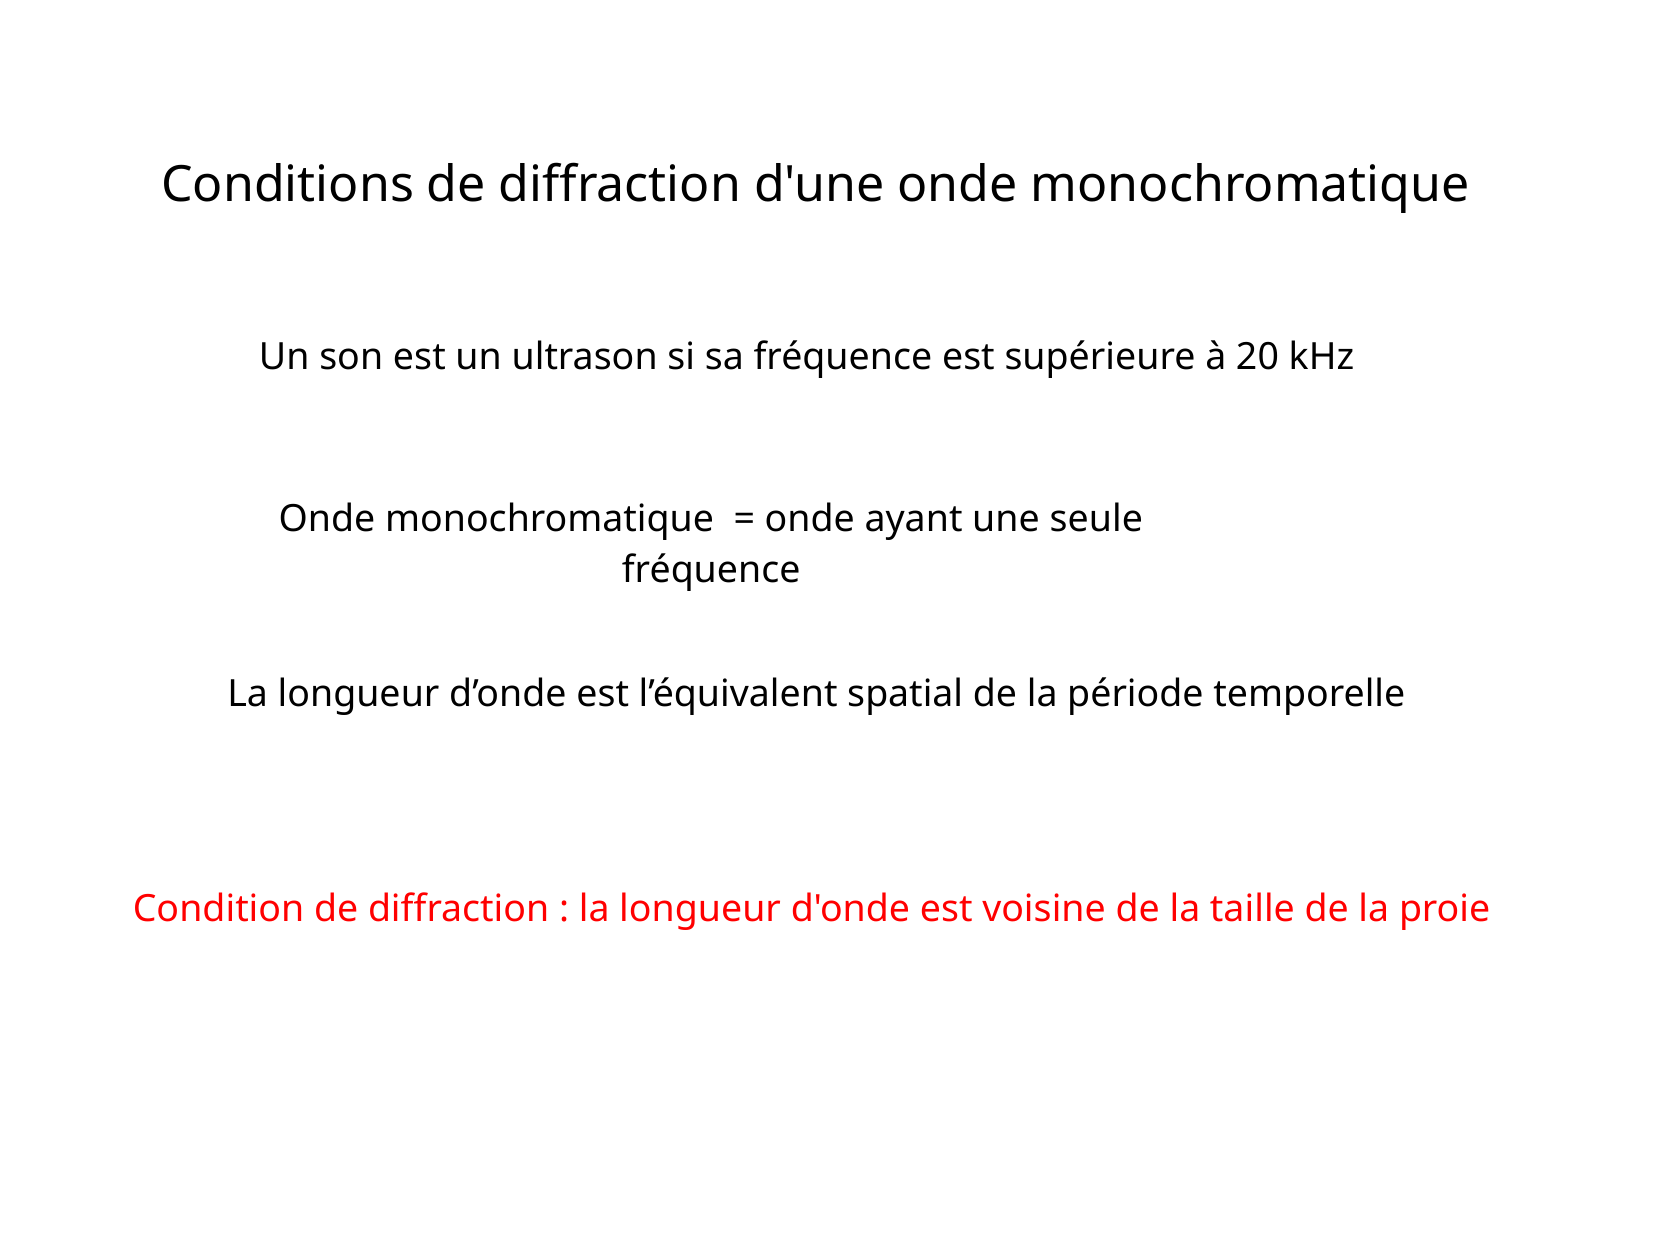

Conditions de diffraction d'une onde monochromatique
Un son est un ultrason si sa fréquence est supérieure à 20 kHz
Onde monochromatique = onde ayant une seule fréquence
La longueur d’onde est l’équivalent spatial de la période temporelle
Condition de diffraction : la longueur d'onde est voisine de la taille de la proie